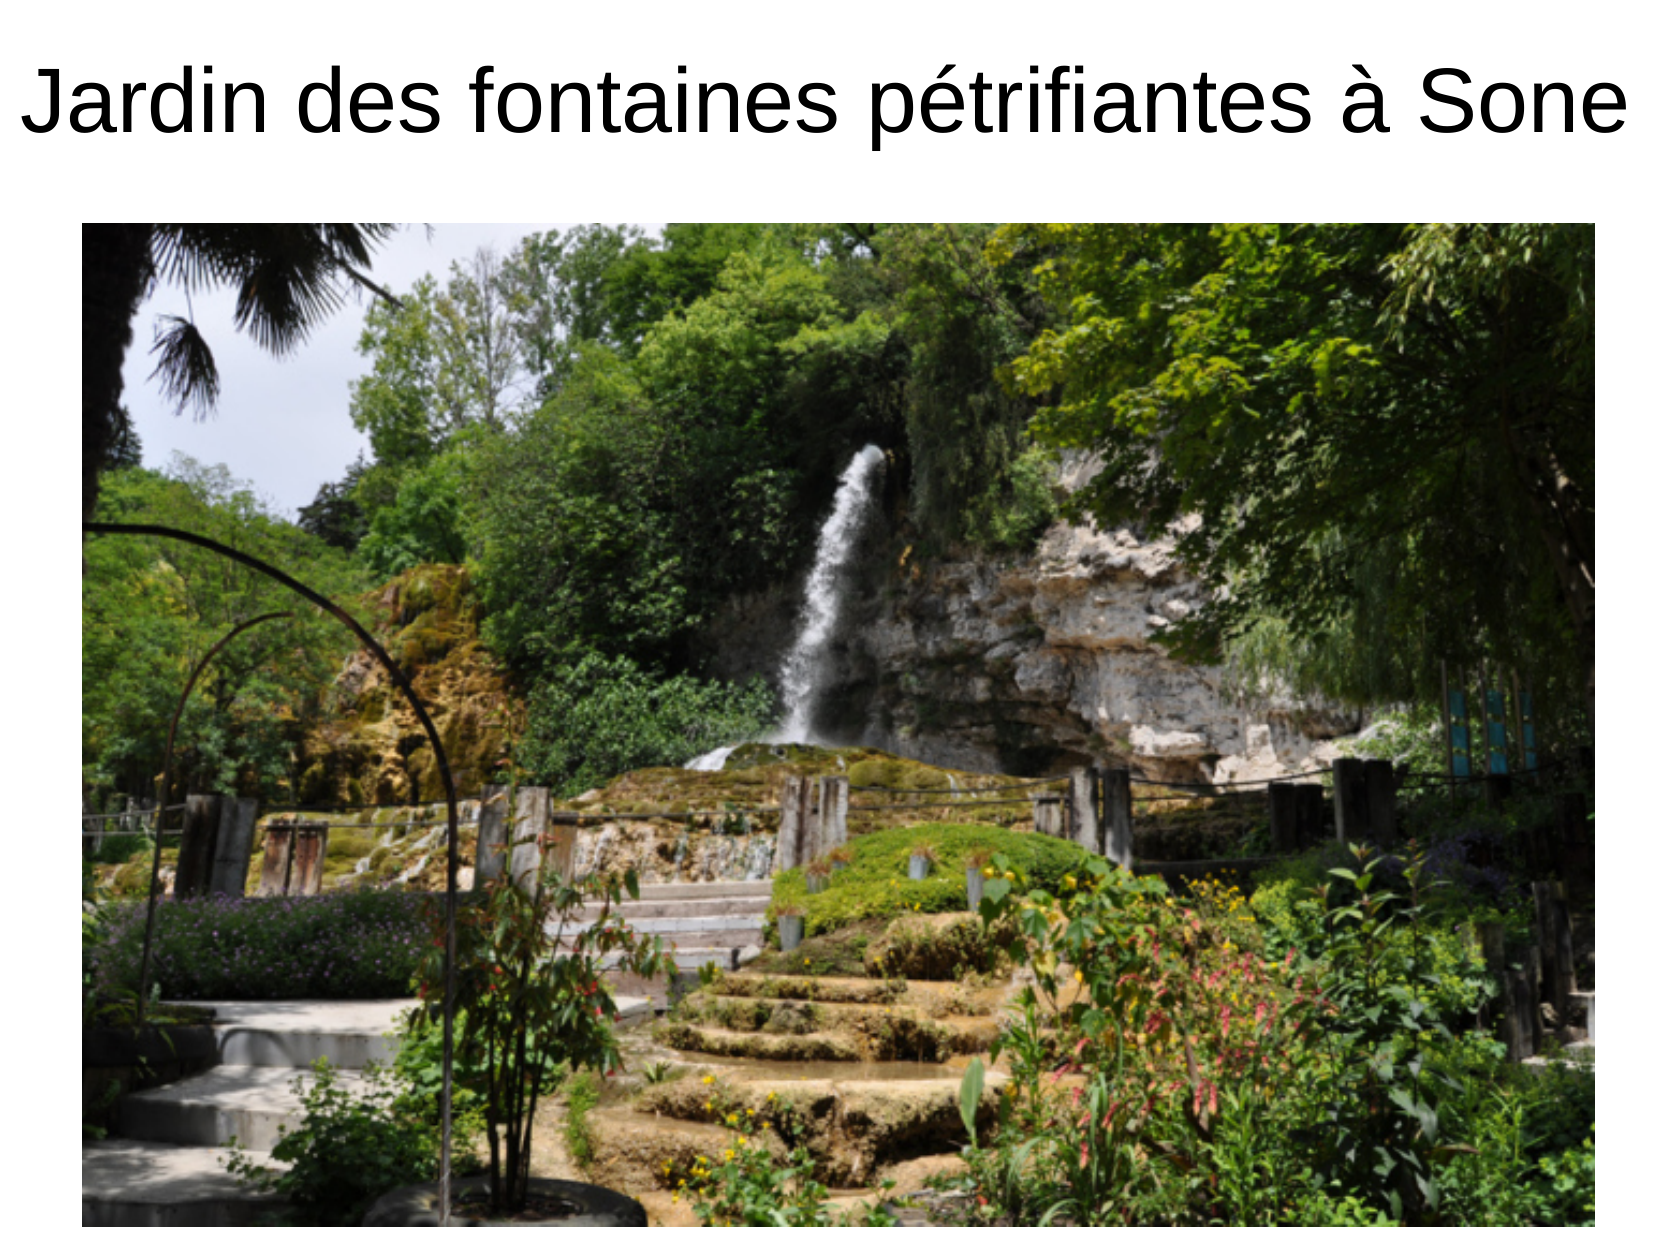

# Jardin des fontaines pétrifiantes à Sone